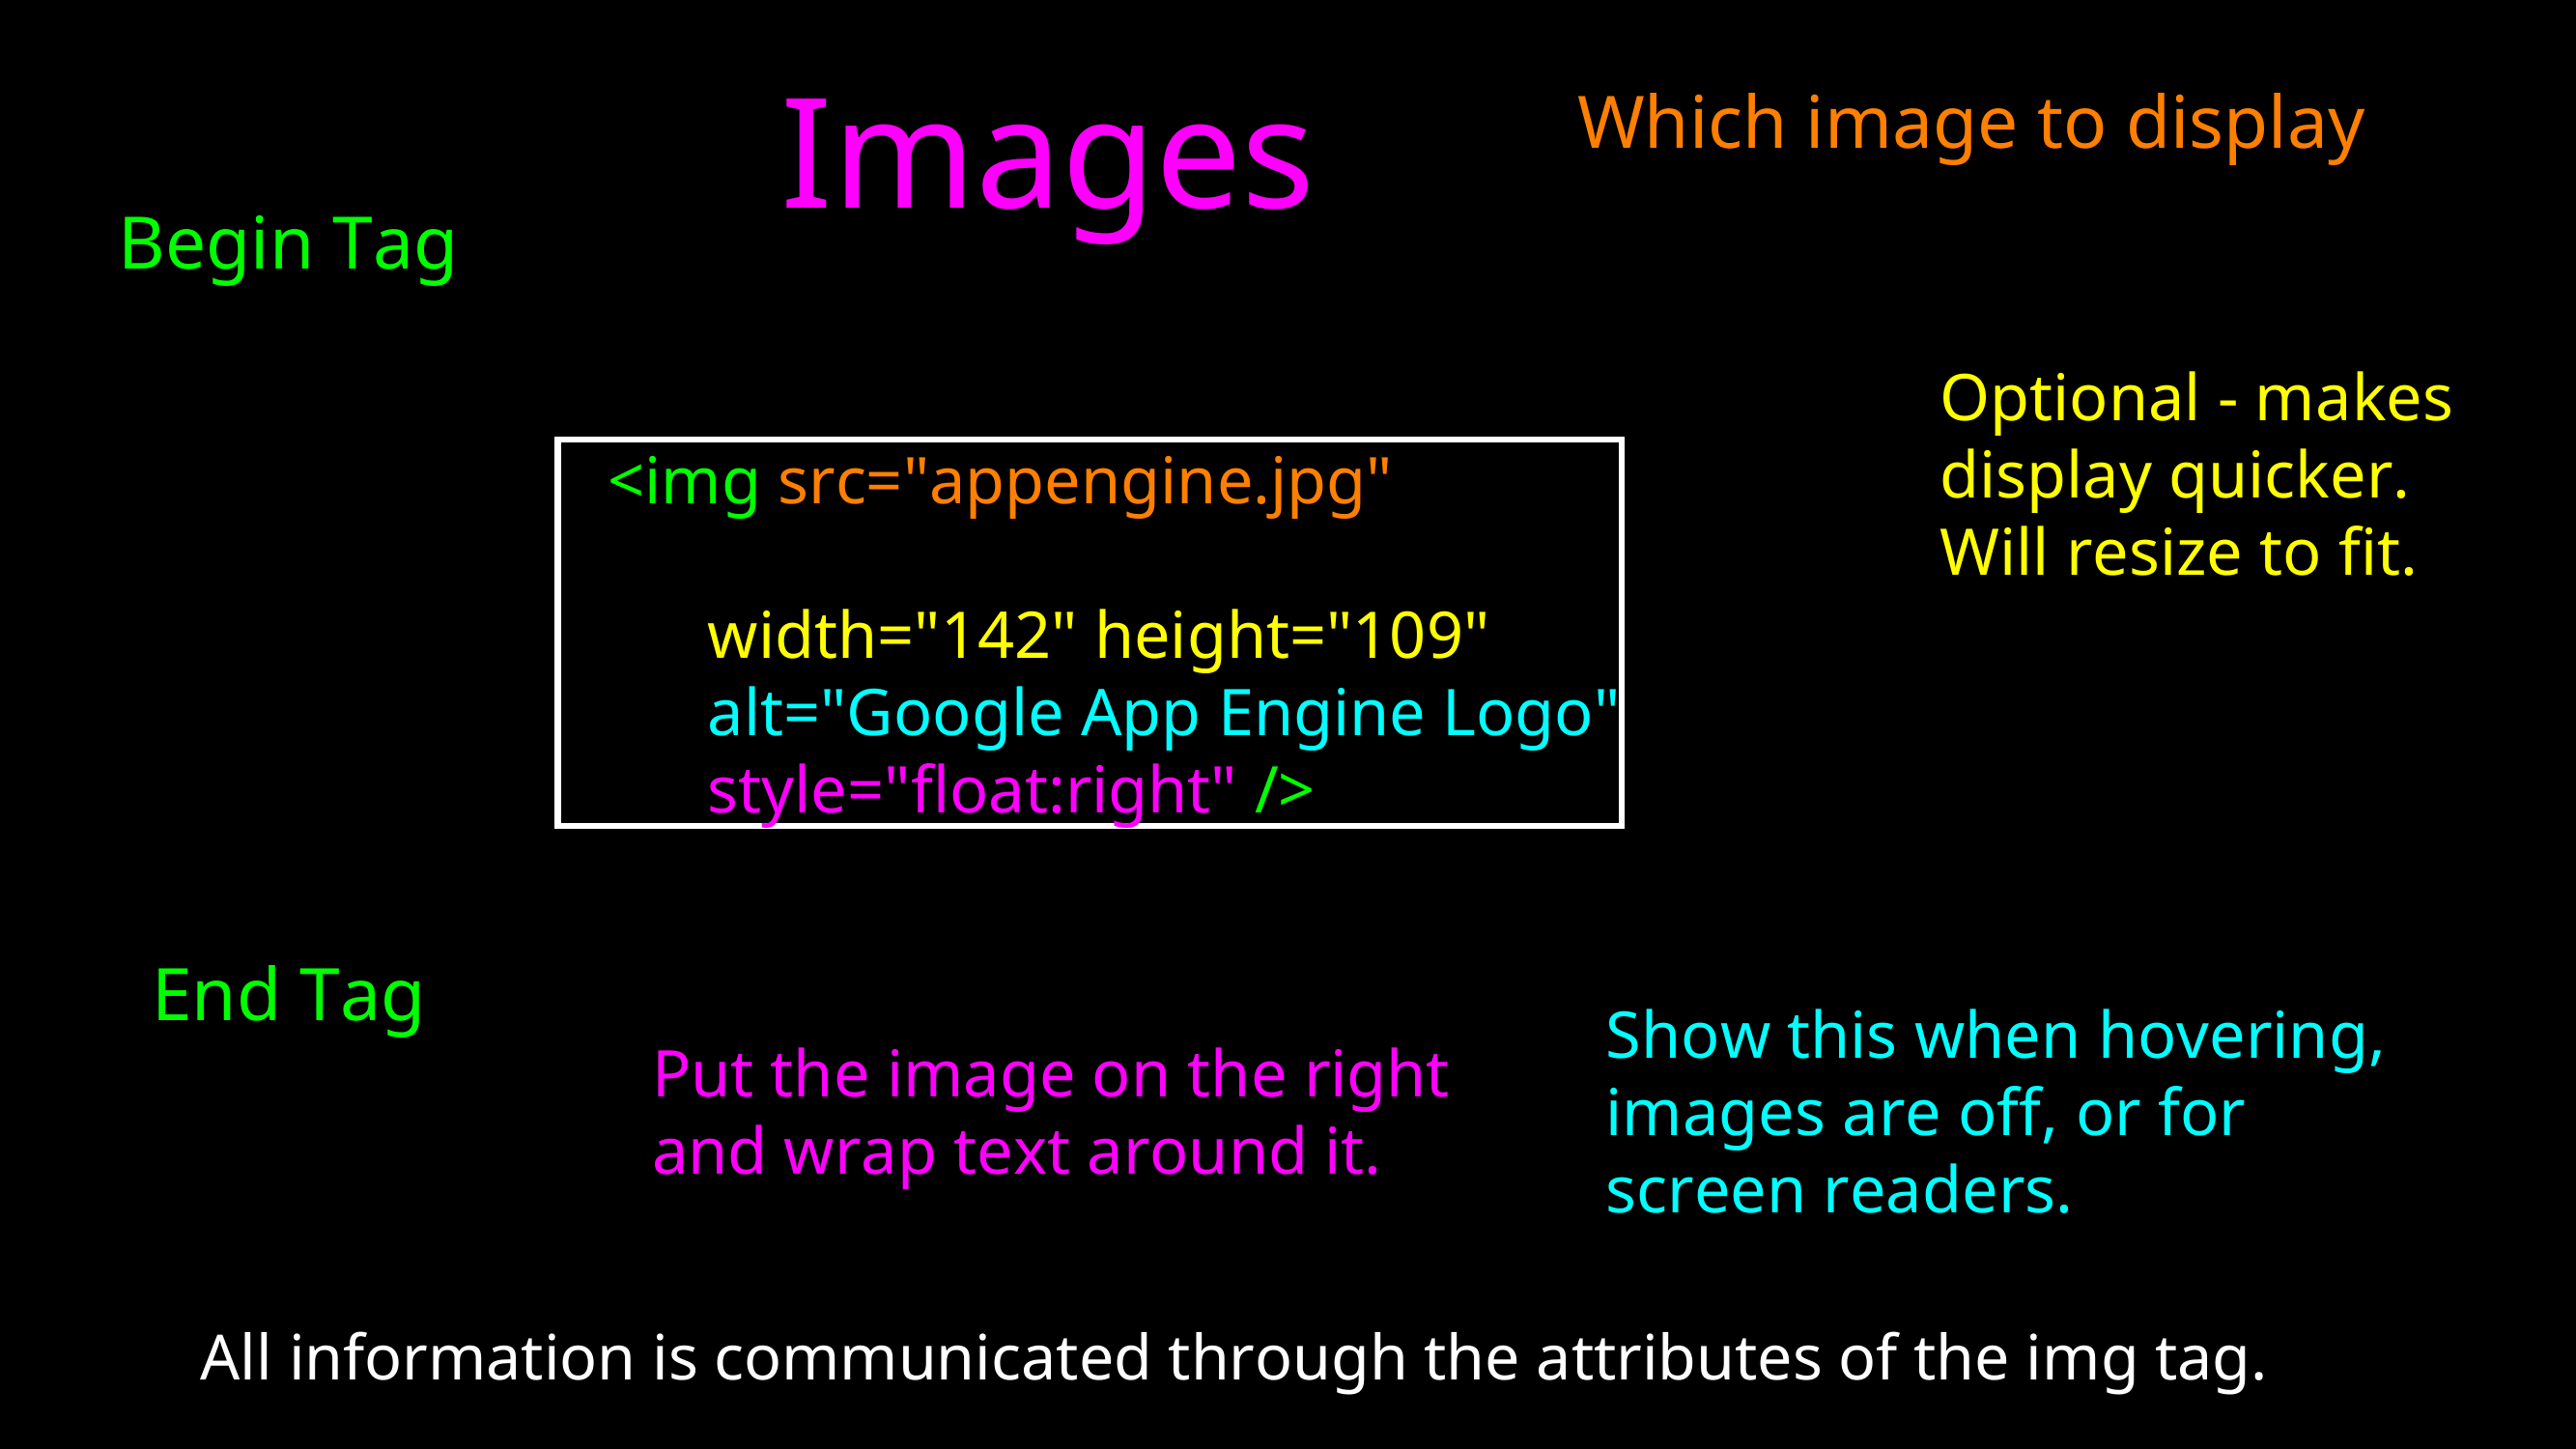

# Images
Which image to display
Begin Tag
Optional - makes display quicker. Will resize to fit.
 <img src="appengine.jpg"
 width="142" height="109"
 alt="Google App Engine Logo"
 style="float:right" />
End Tag
Show this when hovering, images are off, or for screen readers.
Put the image on the right and wrap text around it.
All information is communicated through the attributes of the img tag.
Begin Tag
Begin Tag